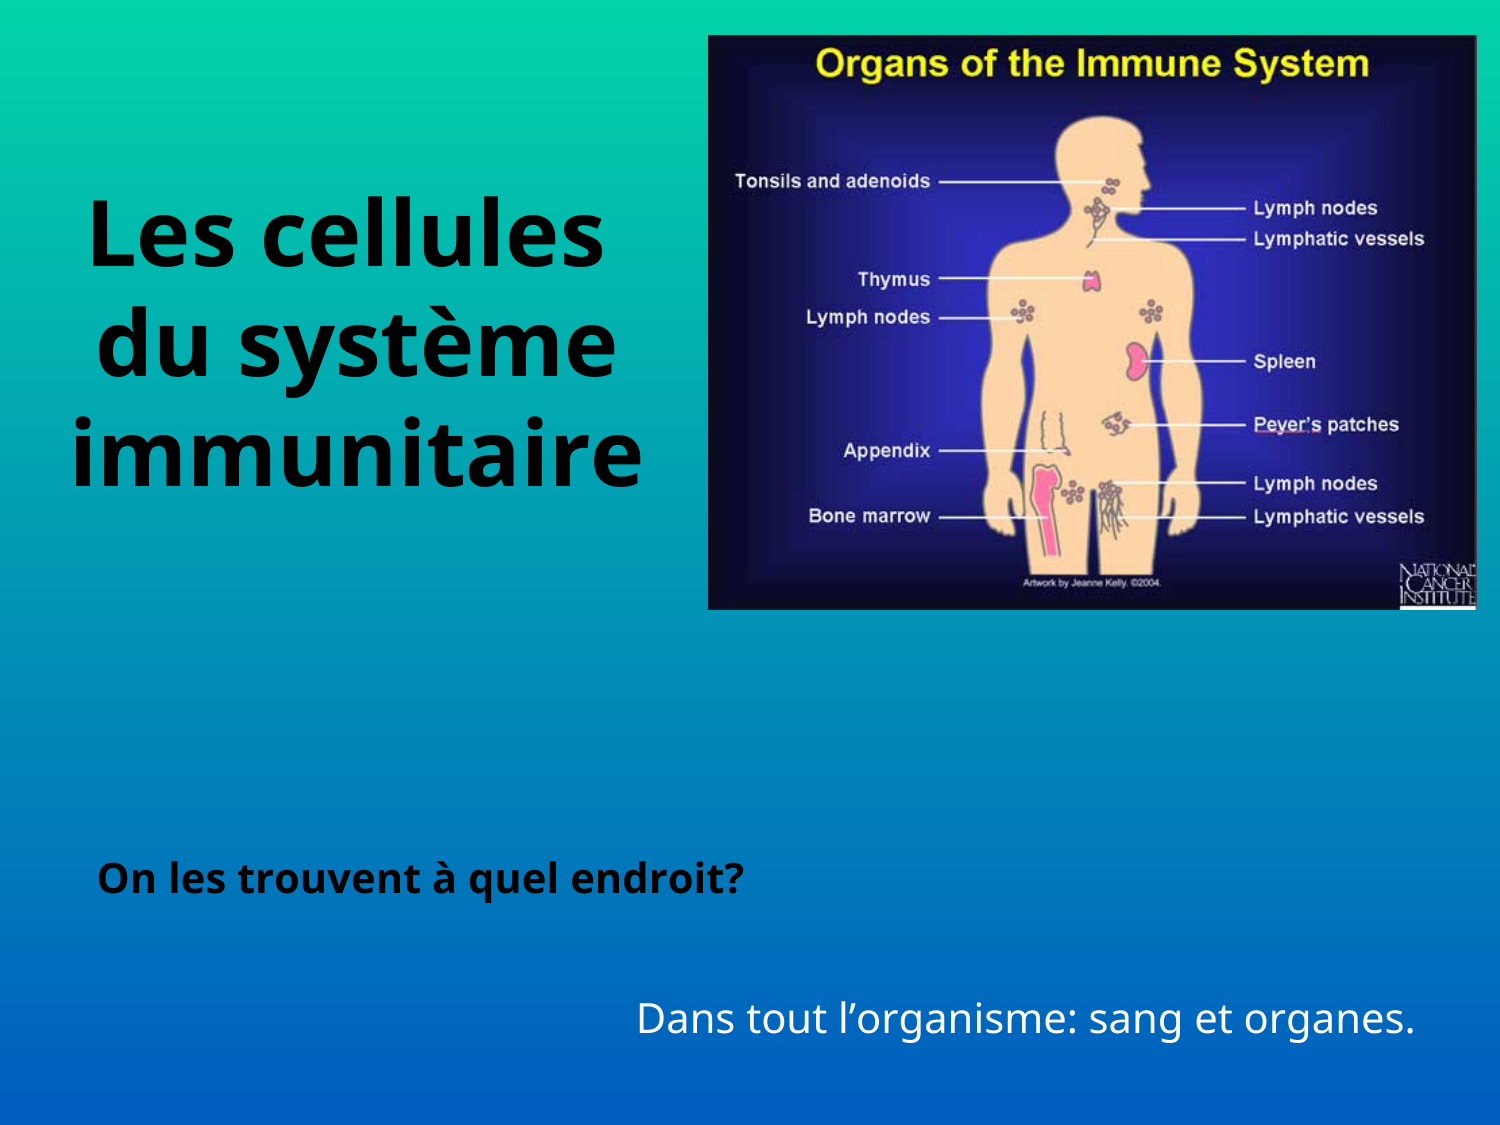

# Les cellules du système immunitaire
On les trouvent à quel endroit?
Dans tout l’organisme: sang et organes.